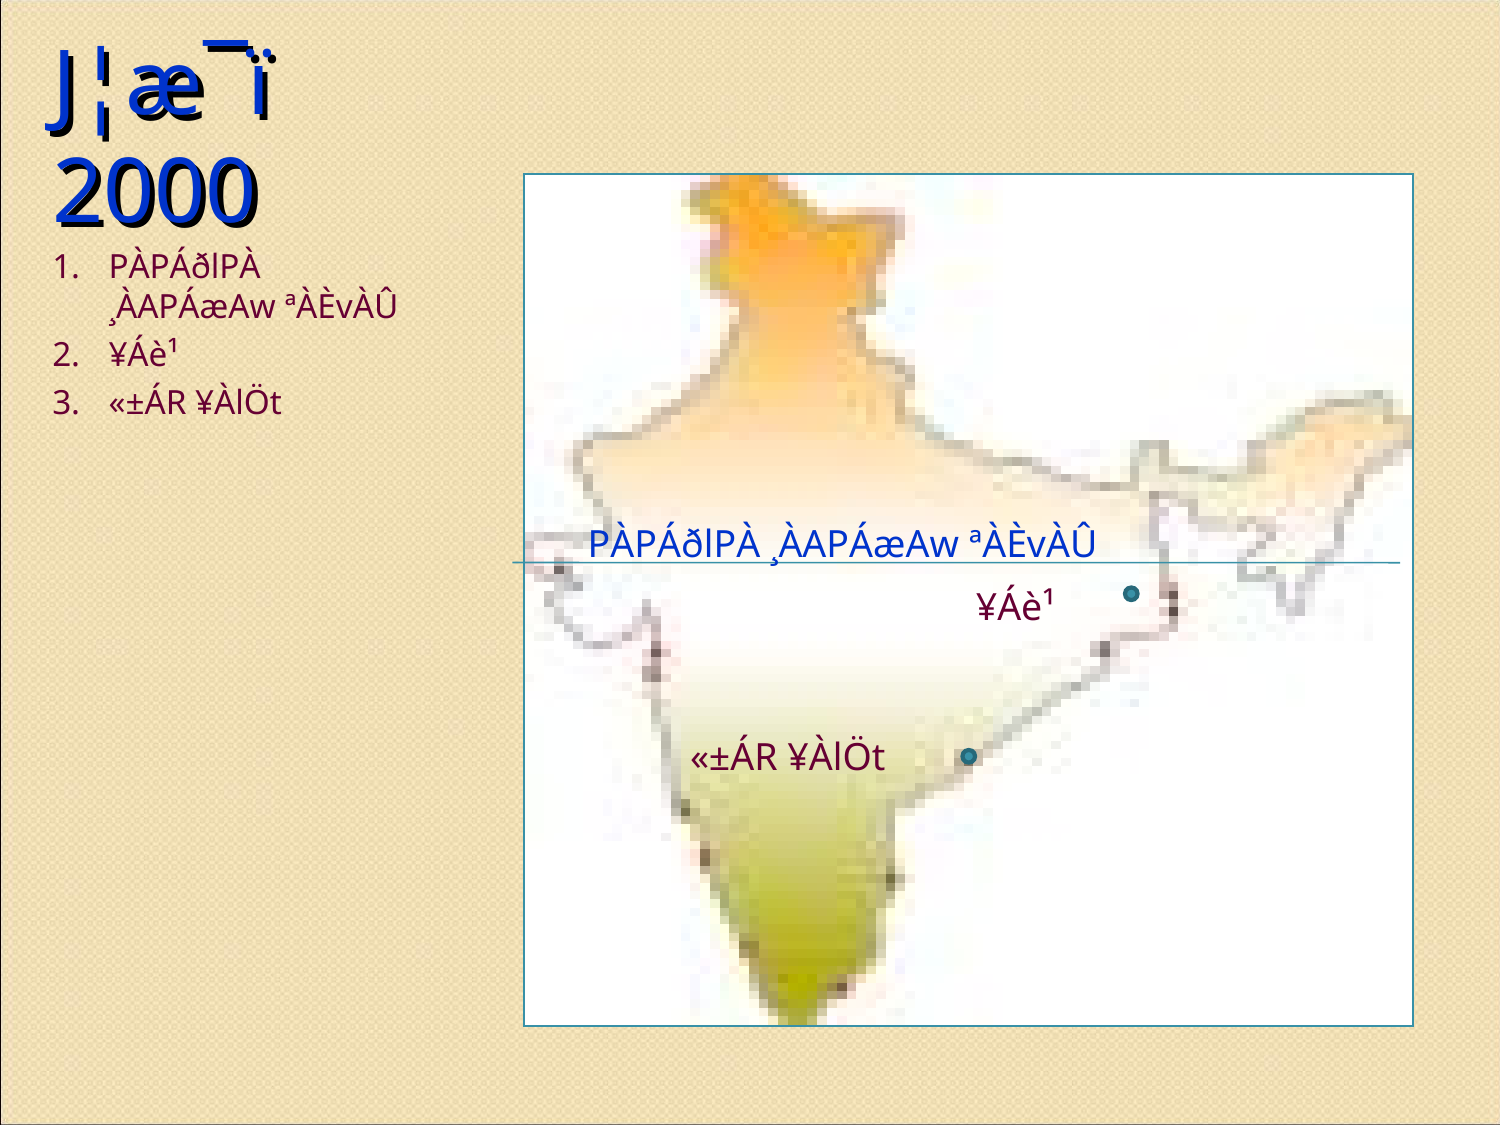

J¦æ¯ï 2000
PÀPÁðlPÀ ¸ÀAPÁæAw ªÀÈvÀÛ
¥Áè¹
«±ÁR ¥ÀlÖt
PÀPÁðlPÀ ¸ÀAPÁæAw ªÀÈvÀÛ
¥Áè¹
«±ÁR ¥ÀlÖt